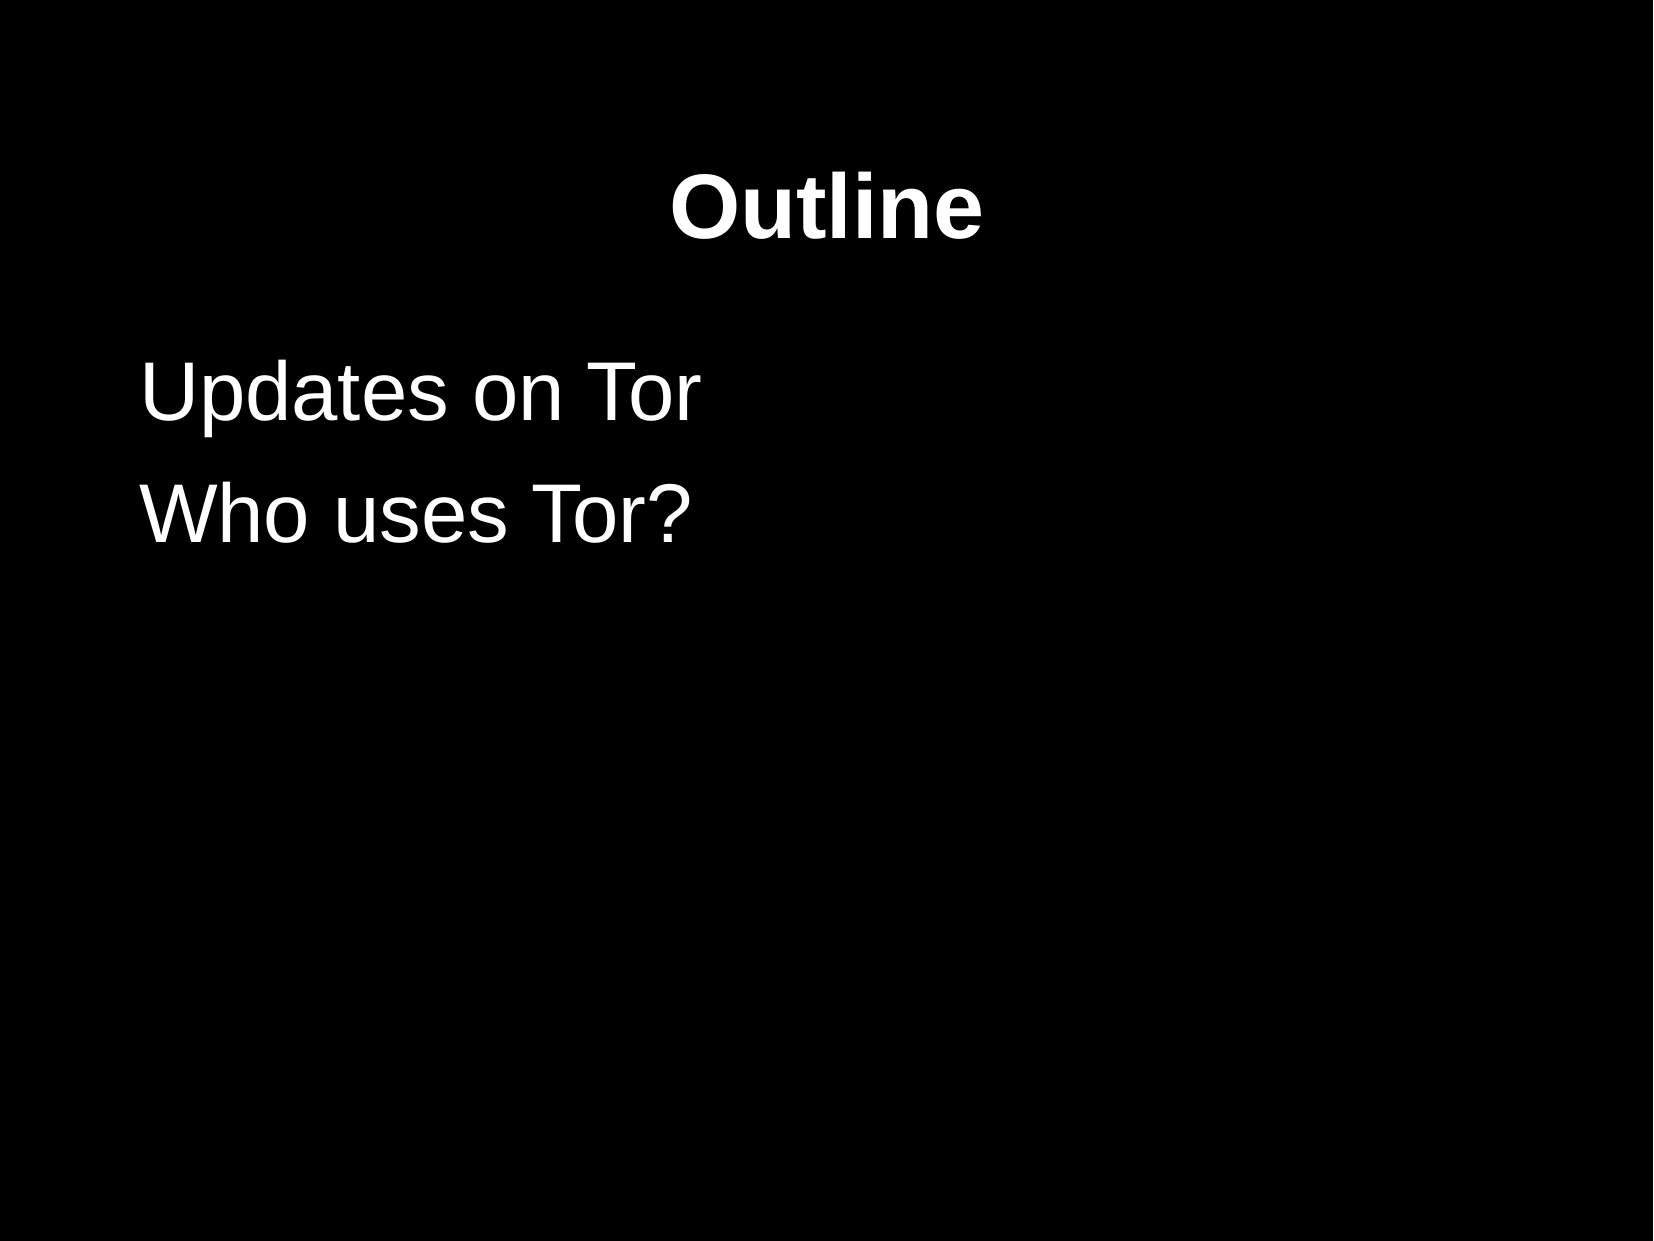

# Outline
Updates on Tor
Who uses Tor?